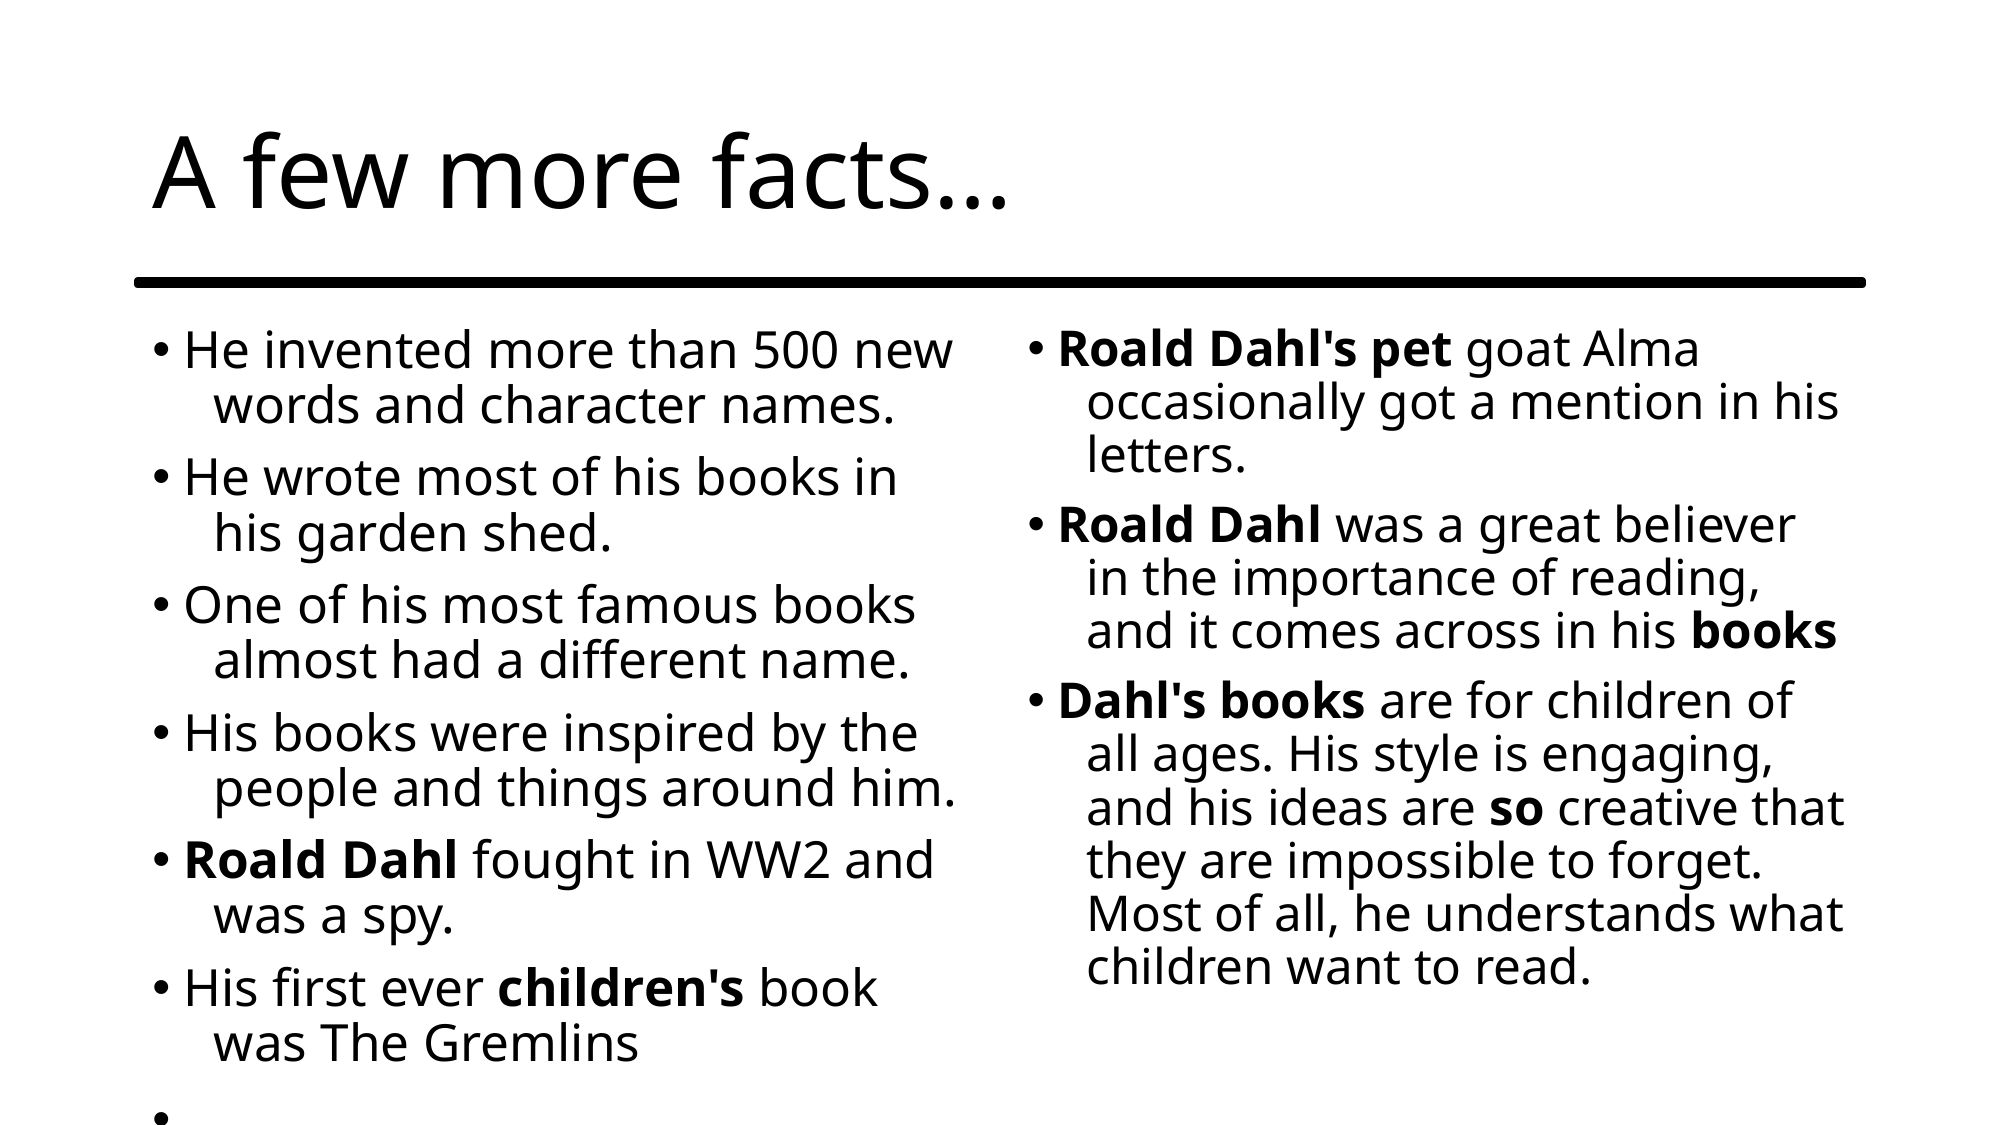

# A few more facts…
He invented more than 500 new words and character names.
He wrote most of his books in his garden shed.
One of his most famous books almost had a different name.
His books were inspired by the people and things around him.
Roald Dahl fought in WW2 and was a spy.
His first ever children's book was The Gremlins
Roald Dahl's pet goat Alma occasionally got a mention in his letters.
Roald Dahl was a great believer in the importance of reading, and it comes across in his books
Dahl's books are for children of all ages. His style is engaging, and his ideas are so creative that they are impossible to forget. Most of all, he understands what children want to read.